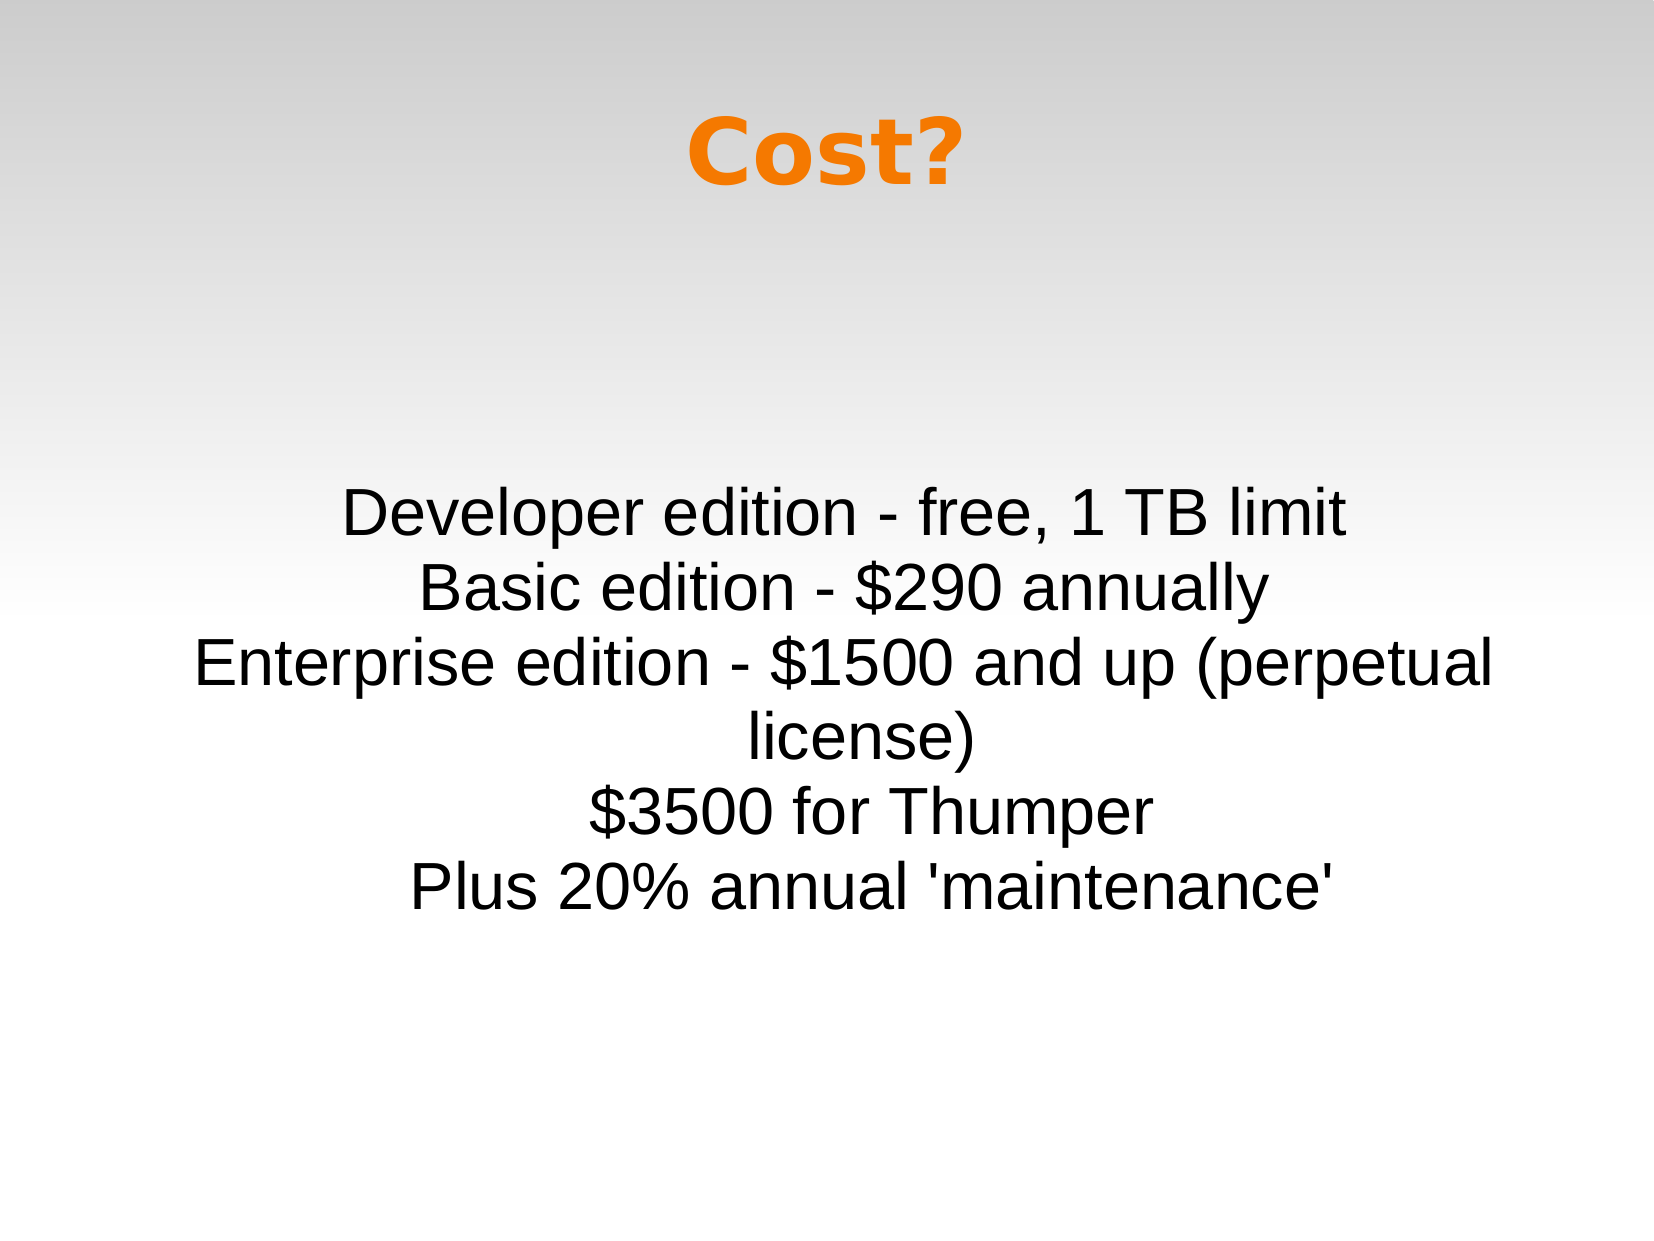

# Cost?
Developer edition - free, 1 TB limit
Basic edition - $290 annually
Enterprise edition - $1500 and up (perpetual license)
 $3500 for Thumper
 Plus 20% annual 'maintenance'